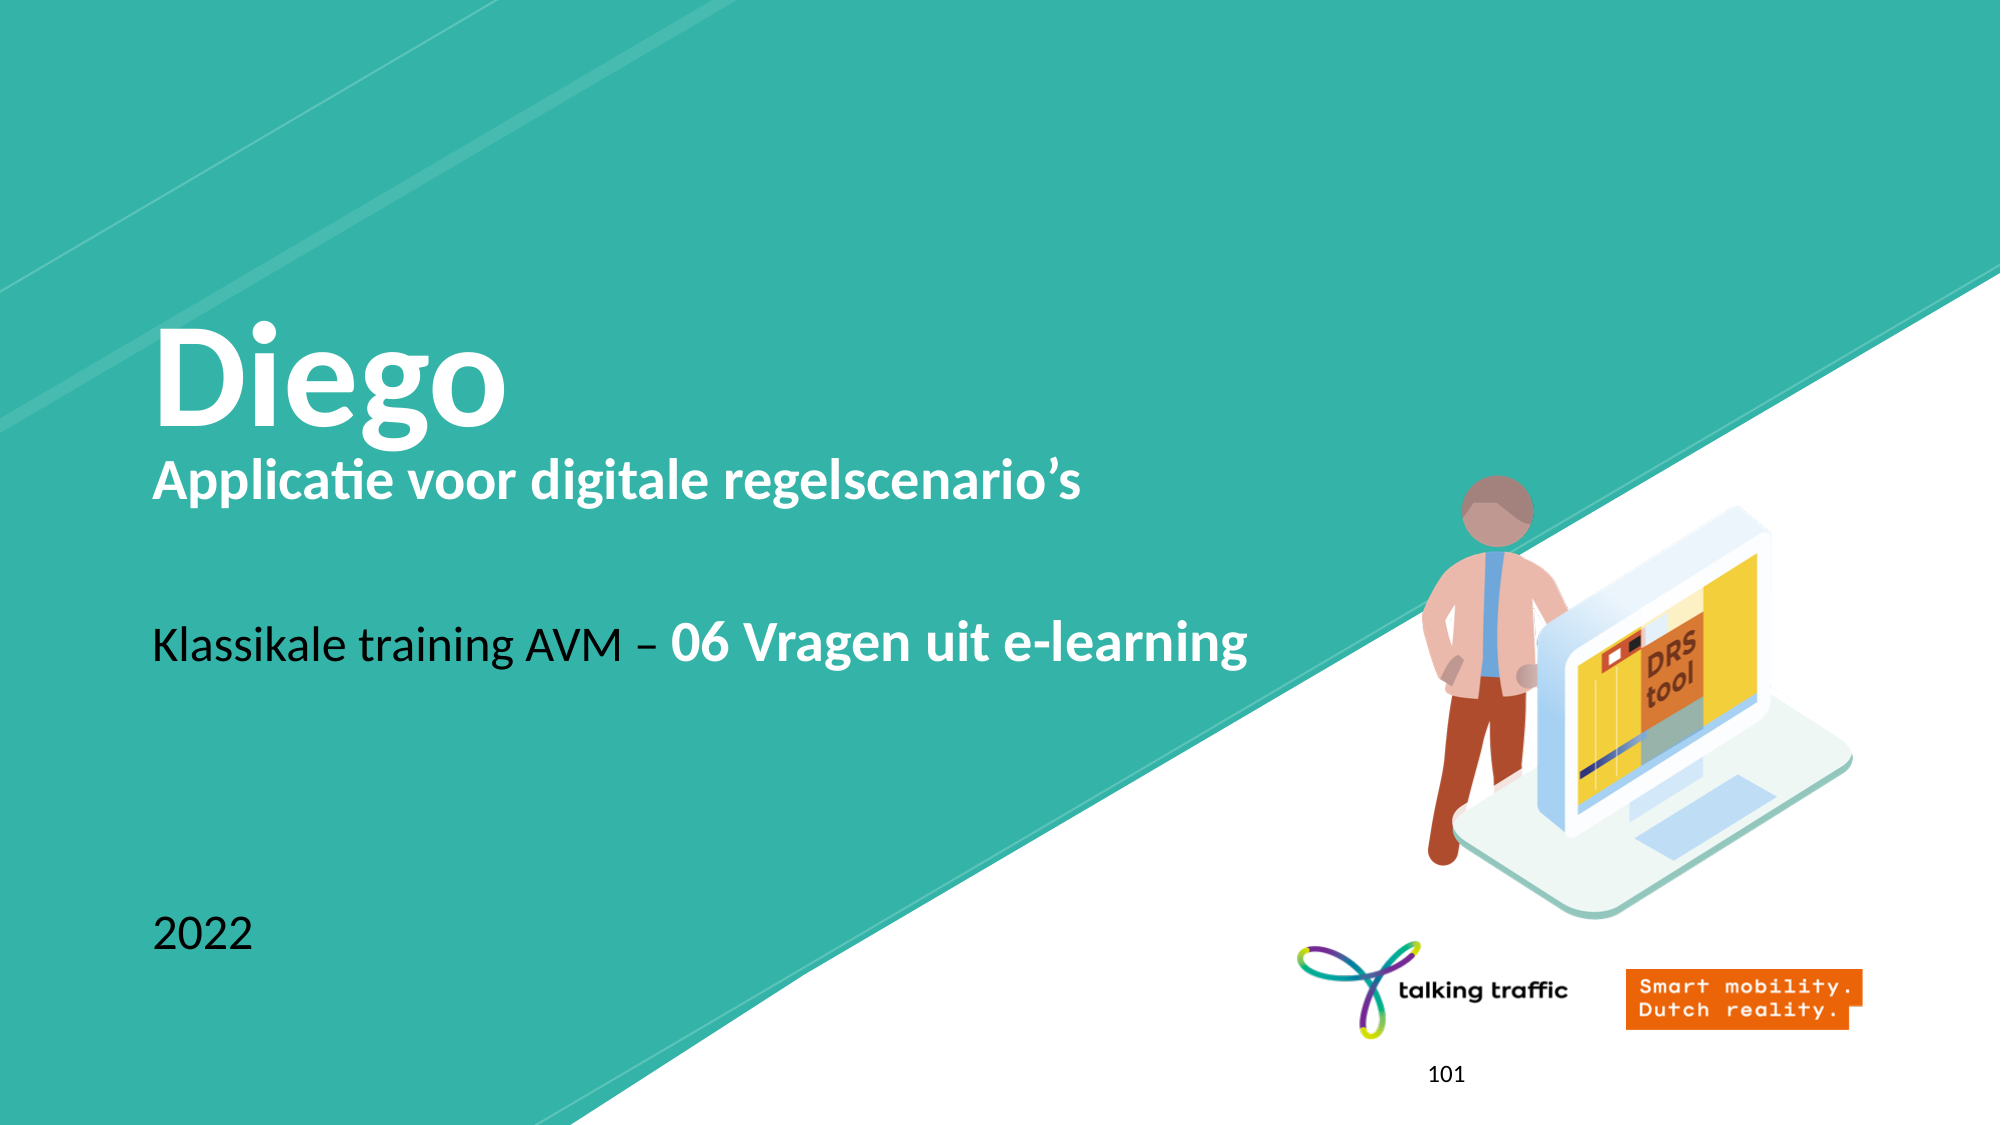

# Diego Applicatie voor digitale regelscenario’s
Klassikale training AVM – 06 Vragen uit e-learning
2022